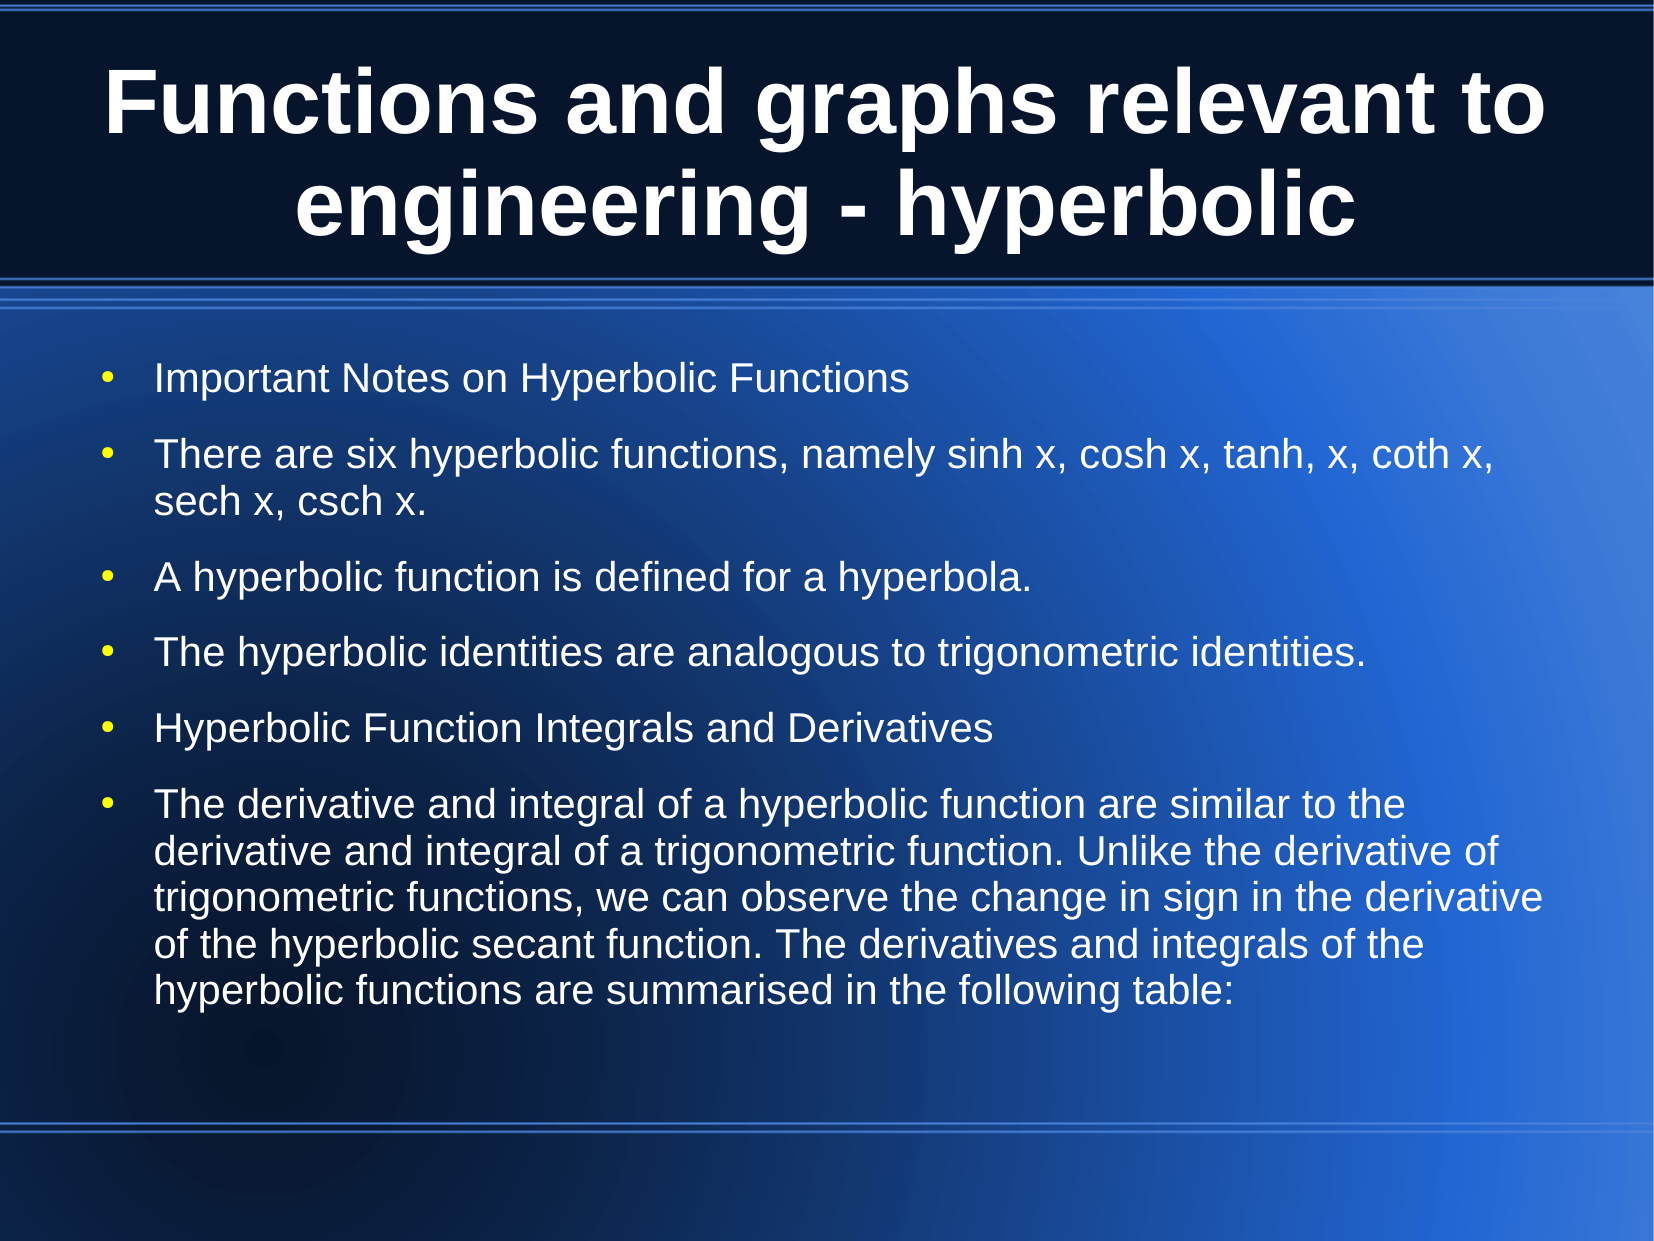

# Functions and graphs relevant to engineering - hyperbolic
Important Notes on Hyperbolic Functions
There are six hyperbolic functions, namely sinh x, cosh x, tanh, x, coth x, sech x, csch x.
A hyperbolic function is defined for a hyperbola.
The hyperbolic identities are analogous to trigonometric identities.
Hyperbolic Function Integrals and Derivatives
The derivative and integral of a hyperbolic function are similar to the derivative and integral of a trigonometric function. Unlike the derivative of trigonometric functions, we can observe the change in sign in the derivative of the hyperbolic secant function. The derivatives and integrals of the hyperbolic functions are summarised in the following table: